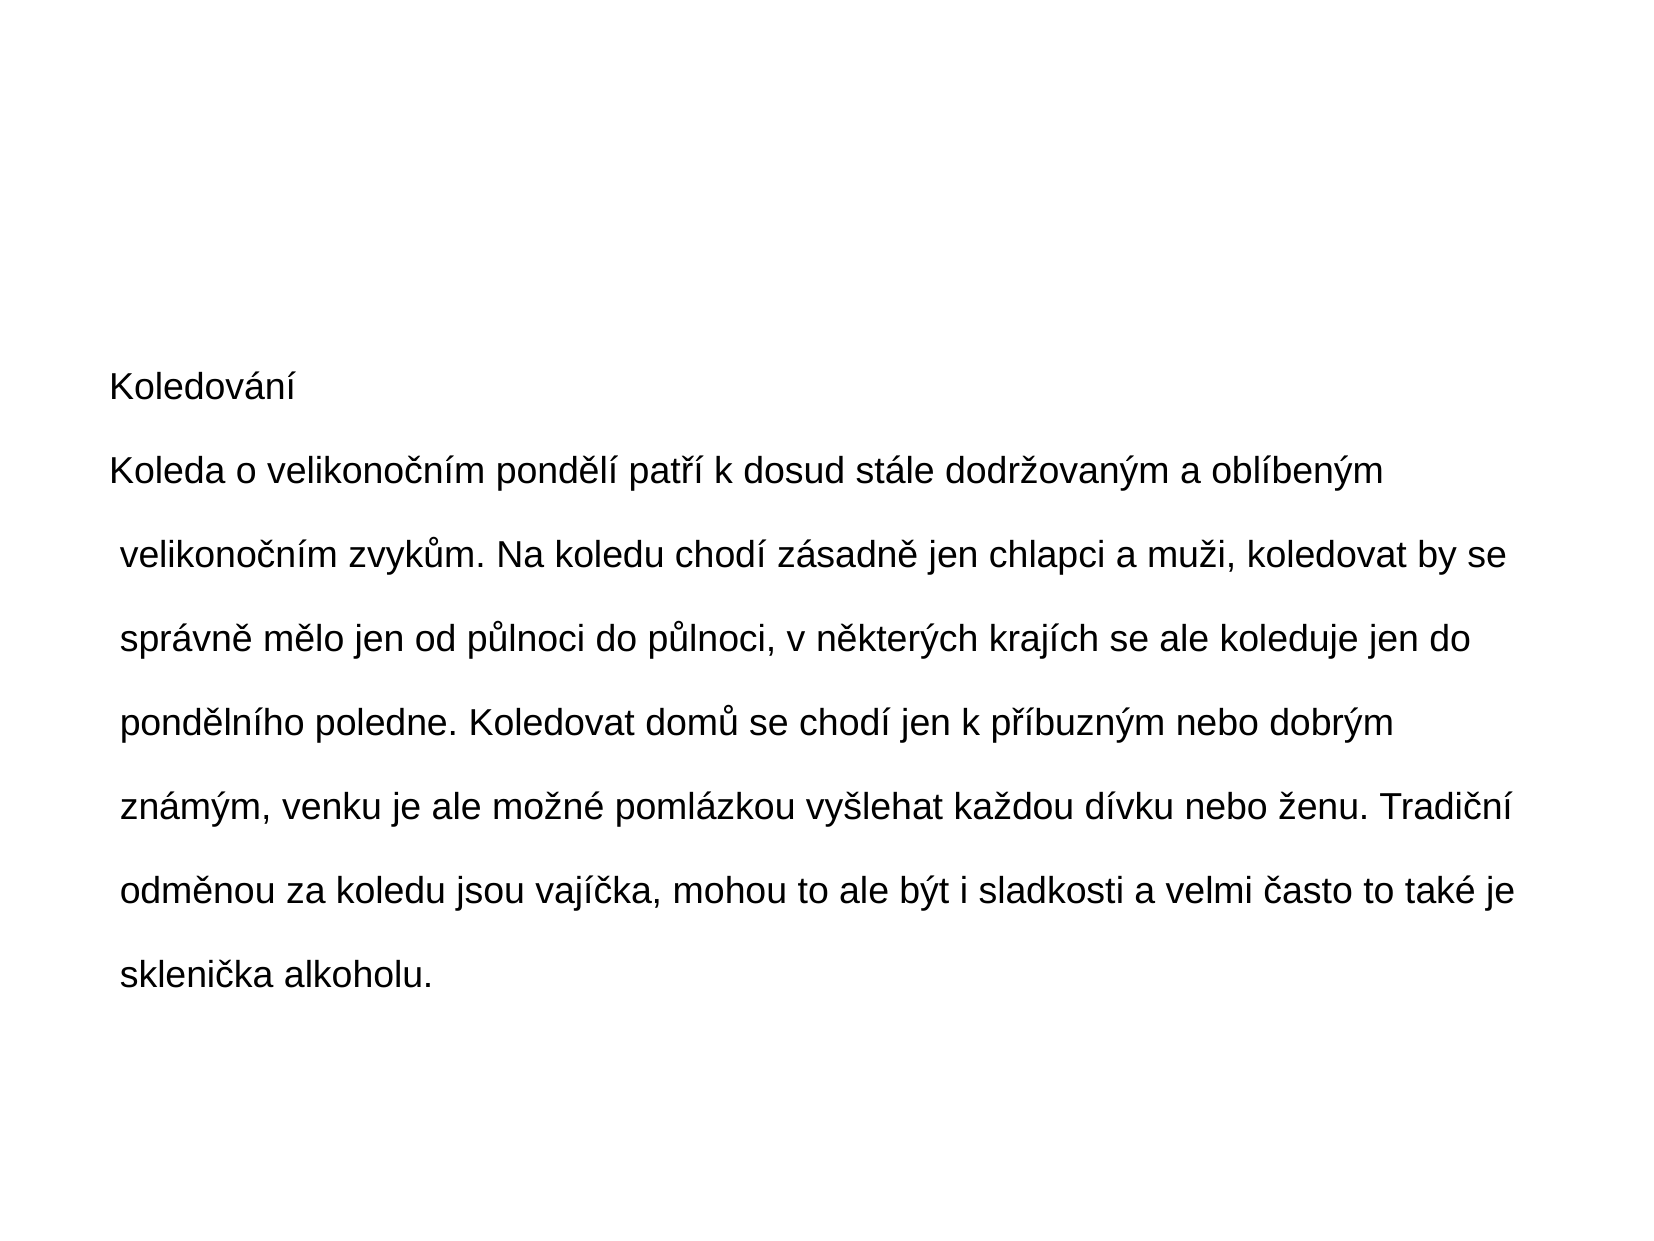

#
Koledování
Koleda o velikonočním pondělí patří k dosud stále dodržovaným a oblíbeným
 velikonočním zvykům. Na koledu chodí zásadně jen chlapci a muži, koledovat by se
 správně mělo jen od půlnoci do půlnoci, v některých krajích se ale koleduje jen do
 pondělního poledne. Koledovat domů se chodí jen k příbuzným nebo dobrým
 známým, venku je ale možné pomlázkou vyšlehat každou dívku nebo ženu. Tradiční
 odměnou za koledu jsou vajíčka, mohou to ale být i sladkosti a velmi často to také je
 sklenička alkoholu.